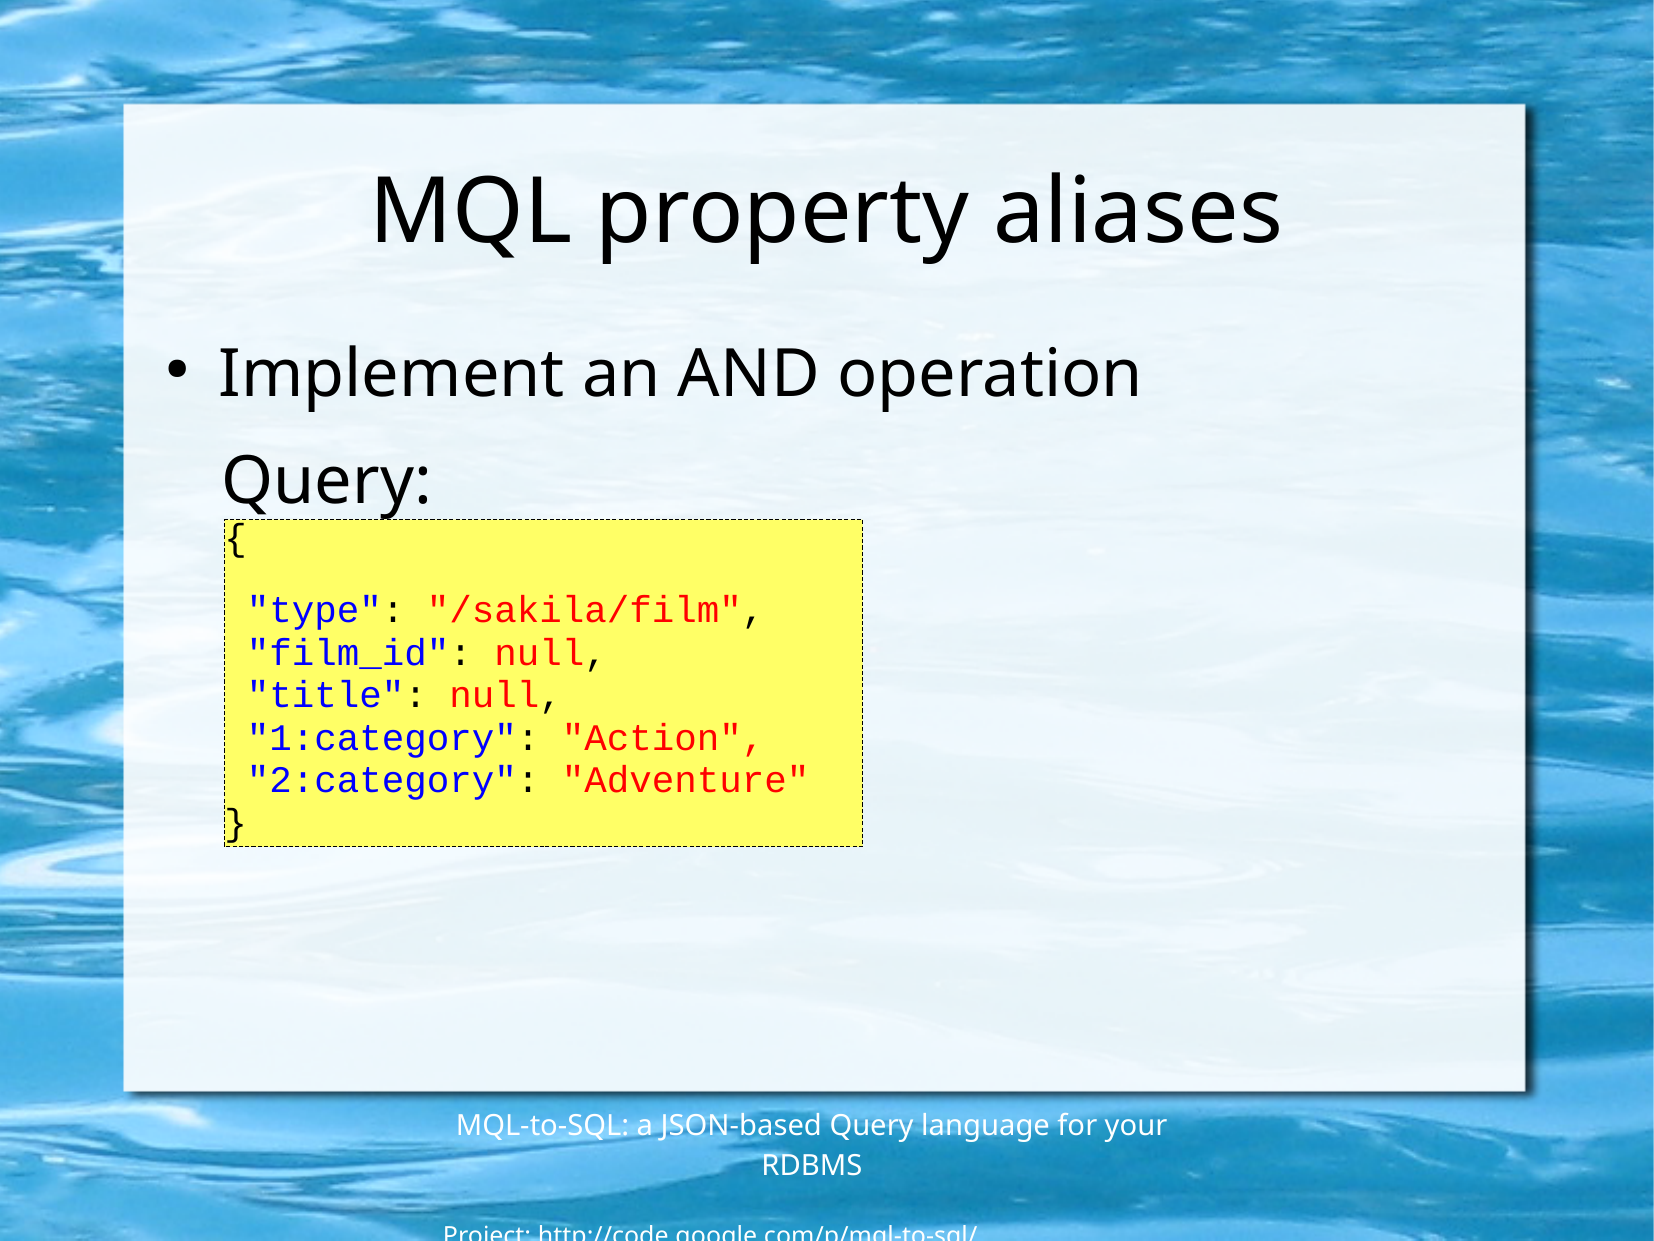

# MQL property aliases
Implement an AND operation
Query:
{
 "type": "/sakila/film",
 "film_id": null,
 "title": null,
 "1:category": "Action",
 "2:category": "Adventure"
}